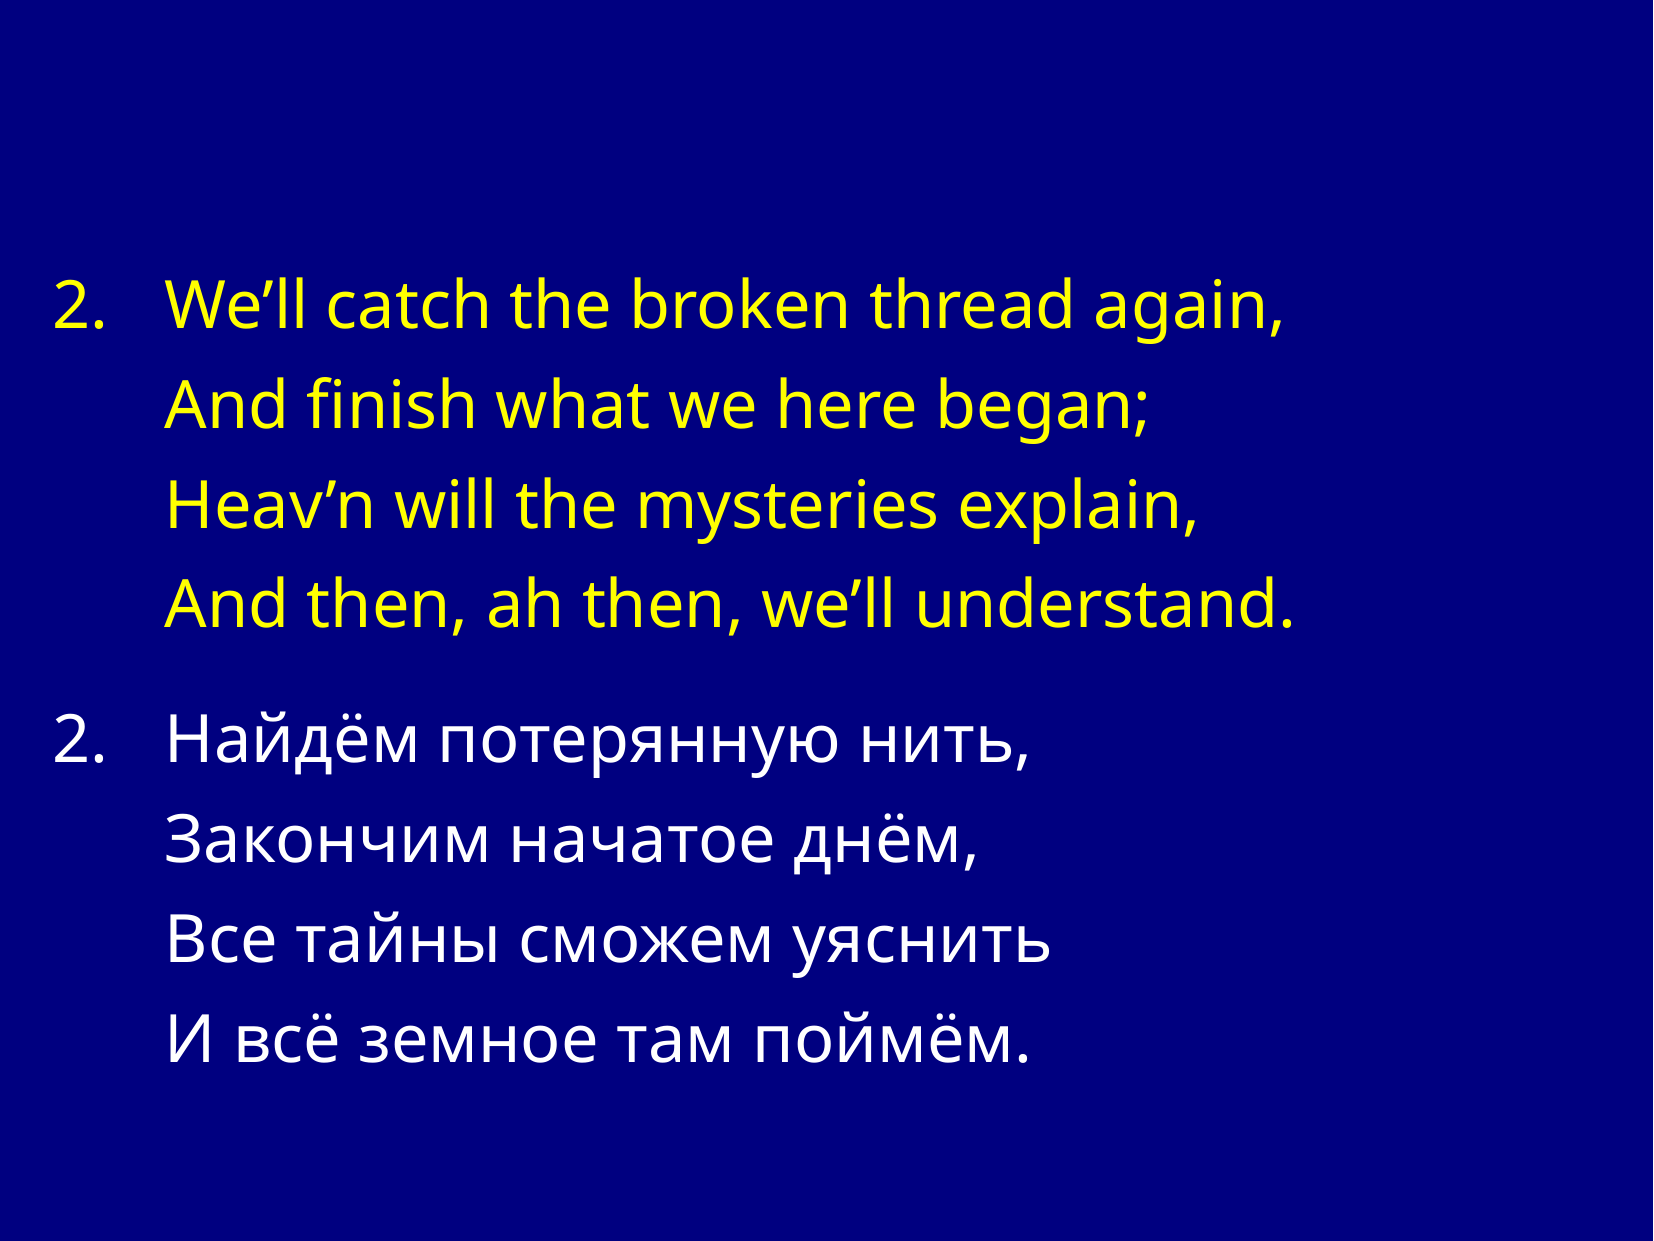

2.	We’ll catch the broken thread again,
	And finish what we here began;
	Heav’n will the mysteries explain,
	And then, ah then, we’ll understand.
2.	Найдём потерянную нить,
	Закончим начатое днём,
	Все тайны сможем уяснить
	И всё земное там поймём.